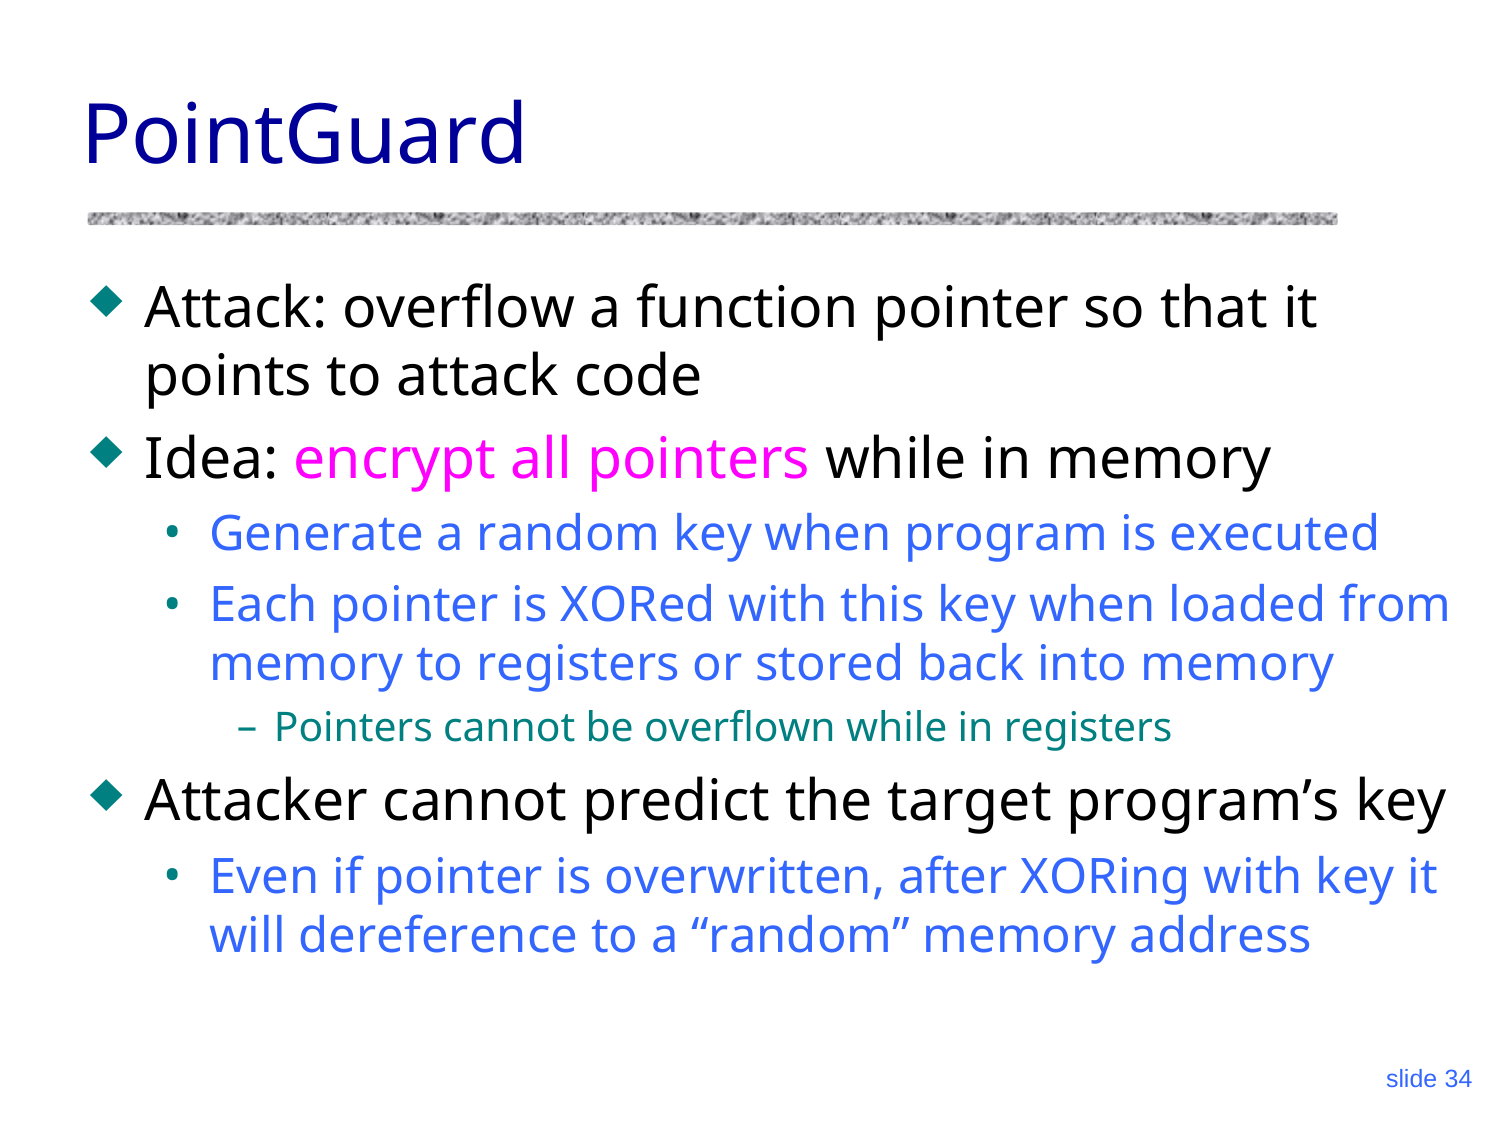

# PointGuard
Attack: overflow a function pointer so that it points to attack code
Idea: encrypt all pointers while in memory
Generate a random key when program is executed
Each pointer is XORed with this key when loaded from memory to registers or stored back into memory
Pointers cannot be overflown while in registers
Attacker cannot predict the target program’s key
Even if pointer is overwritten, after XORing with key it will dereference to a “random” memory address
slide